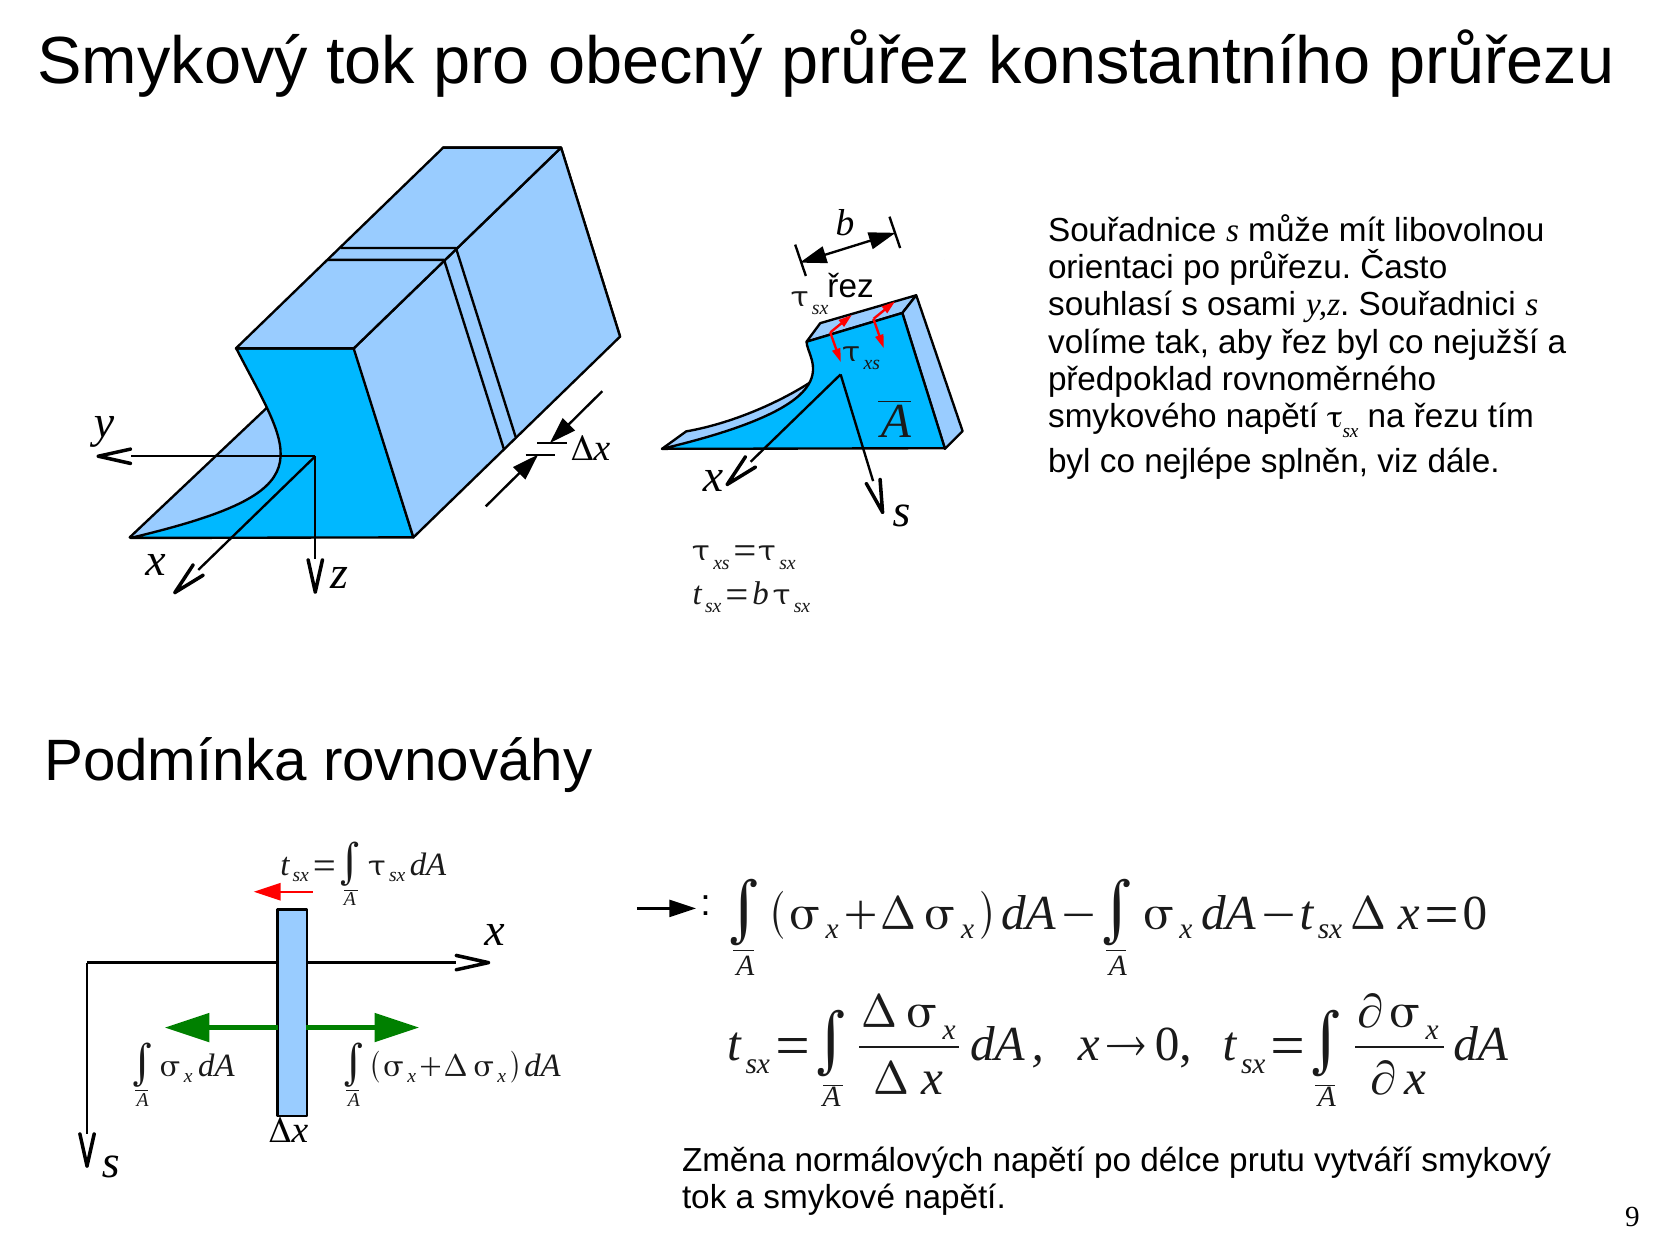

# Smykový tok pro obecný průřez konstantního průřezu
b
Souřadnice s může mít libovolnou orientaci po průřezu. Často souhlasí s osami y,z. Souřadnici s volíme tak, aby řez byl co nejužší a předpoklad rovnoměrného smykového napětí tsx na řezu tím byl co nejlépe splněn, viz dále.
řez
y
Dx
x
s
x
z
Podmínka rovnováhy
:
x
Dx
s
Změna normálových napětí po délce prutu vytváří smykový tok a smykové napětí.
9